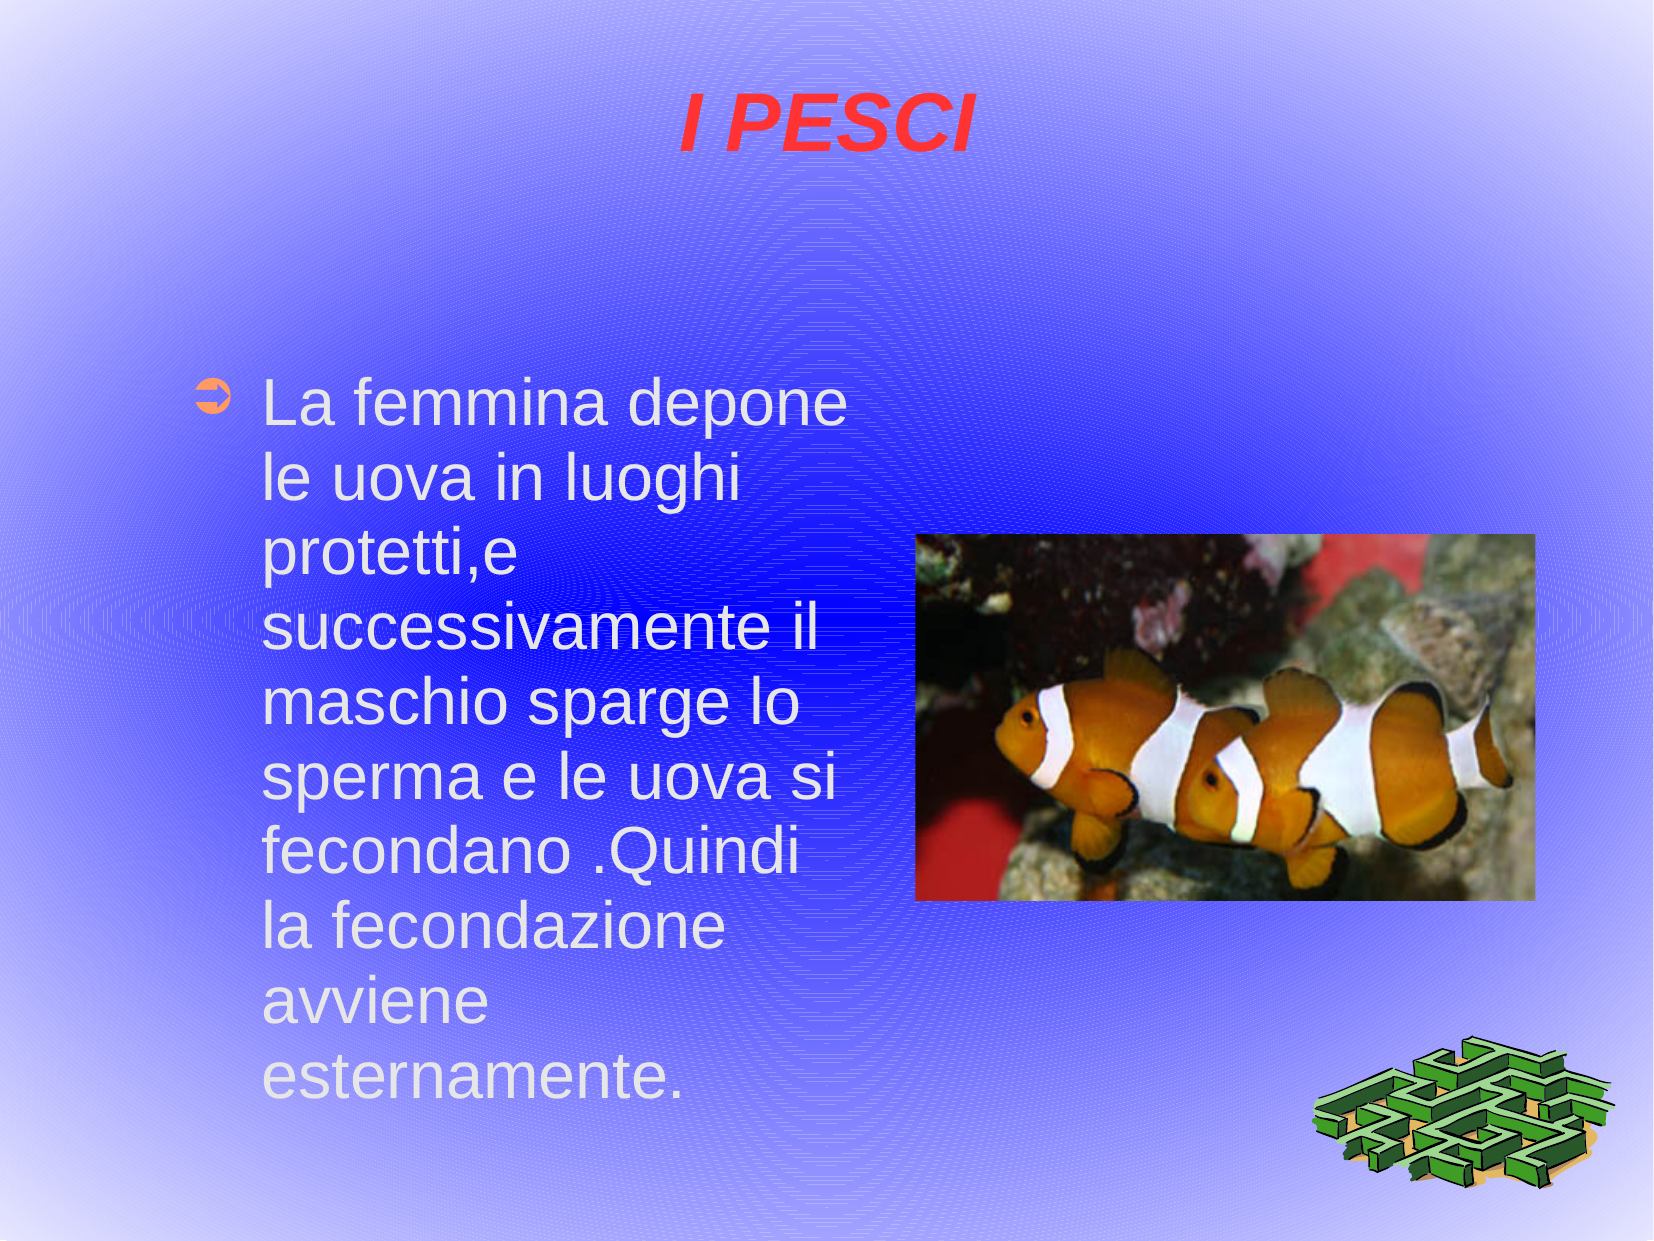

# I PESCI
La femmina depone le uova in luoghi protetti,e successivamente il maschio sparge lo sperma e le uova si fecondano .Quindi la fecondazione avviene esternamente.